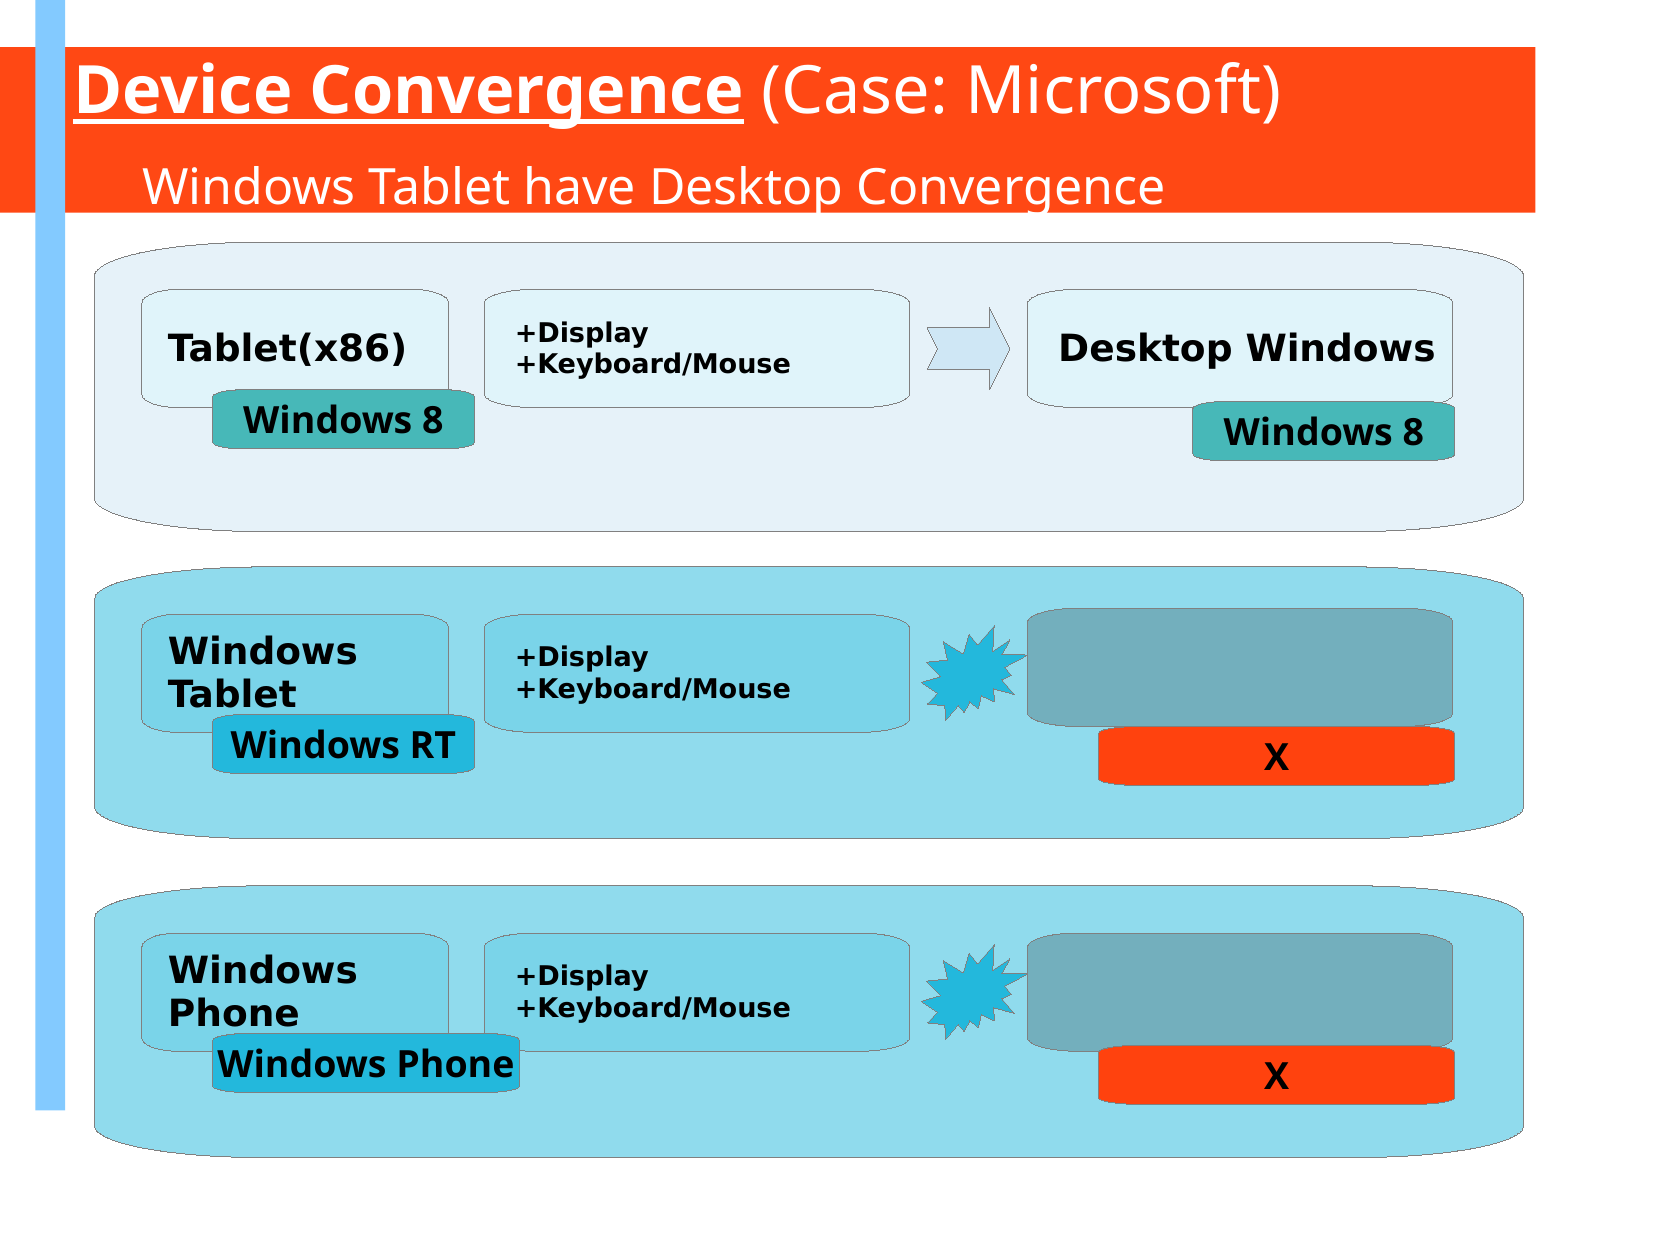

# Device Convergence (Case: Microsoft) Windows Tablet have Desktop Convergence
Tablet(x86)
+Display
+Keyboard/Mouse
Desktop Windows
Windows 8
Windows 8
Windows
Tablet
+Display
+Keyboard/Mouse
Windows RT
X
Windows
Phone
+Display
+Keyboard/Mouse
Windows Phone
X